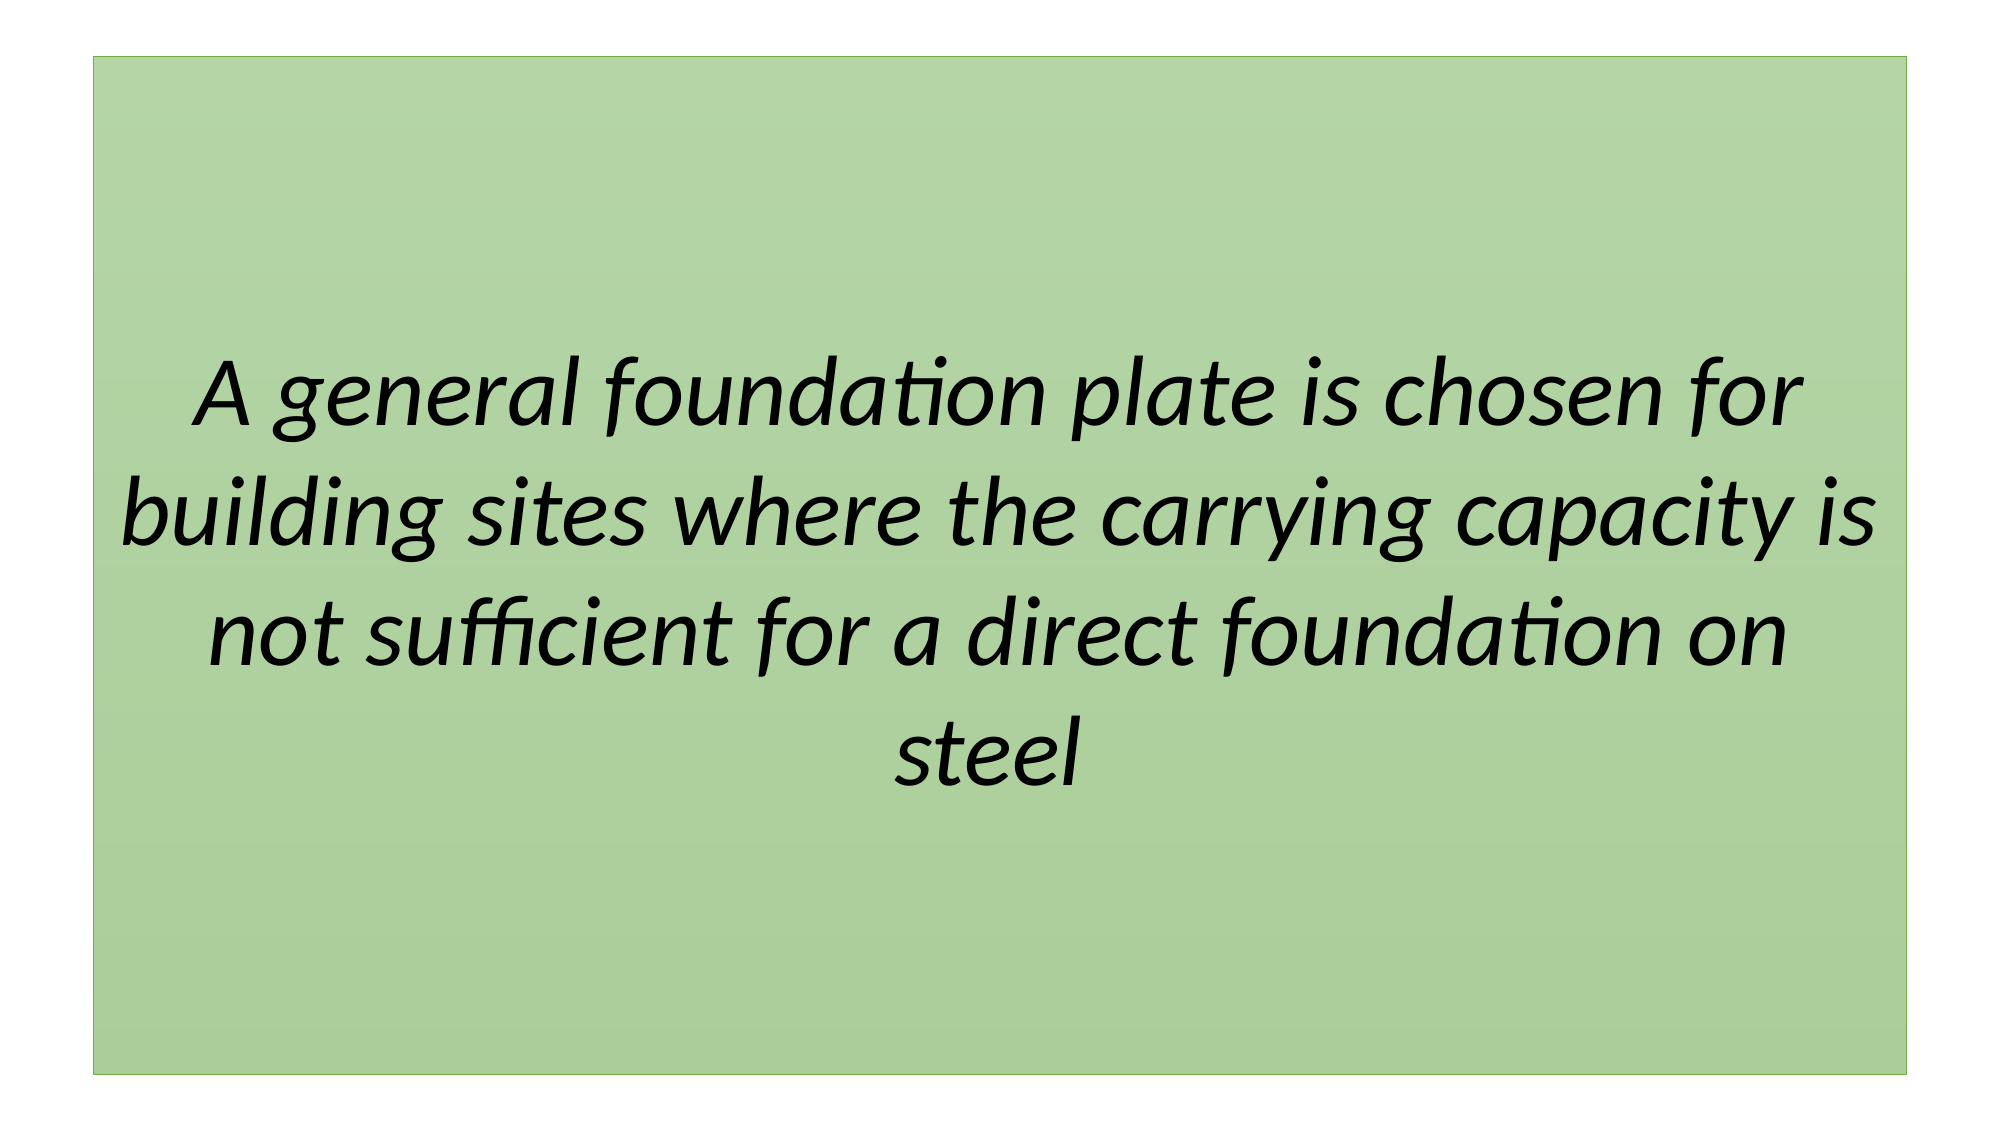

A general foundation plate is chosen for building sites where the carrying capacity is not sufficient for a direct foundation on steel